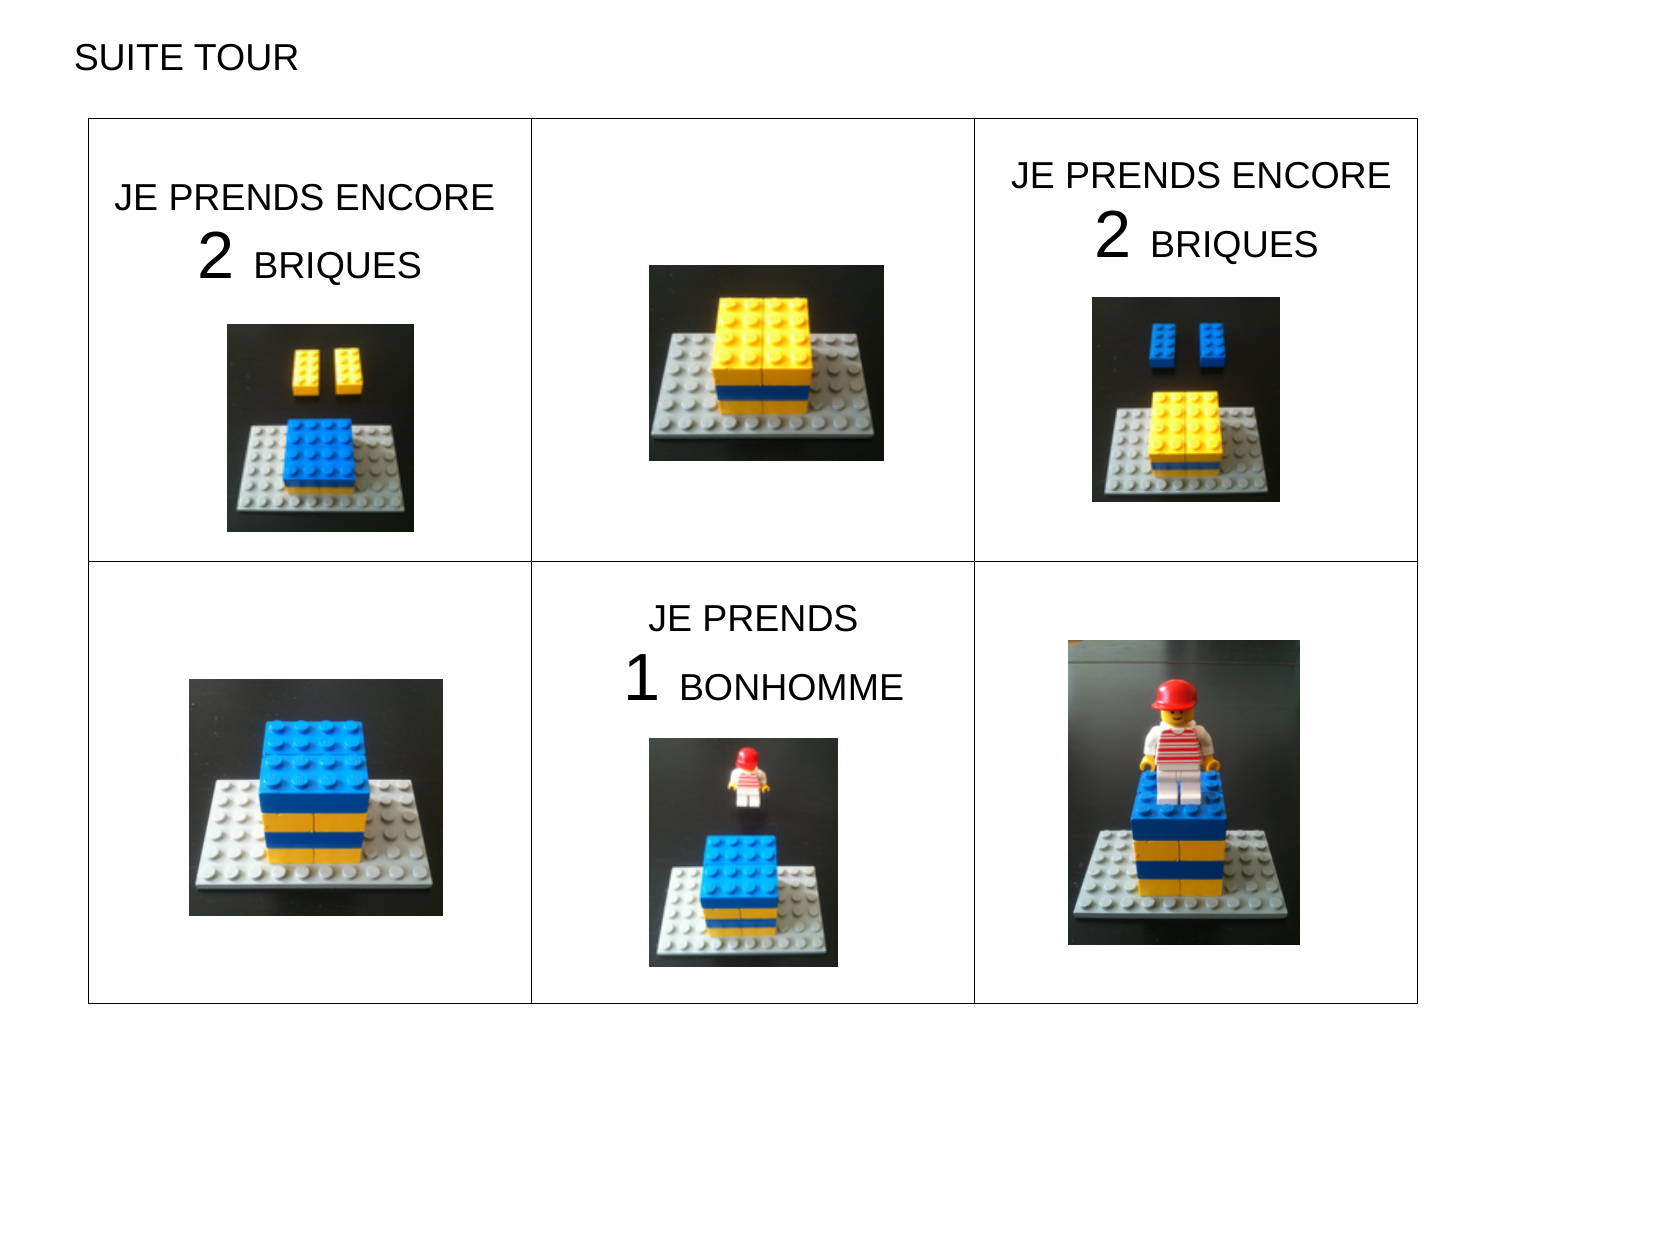

SUITE TOUR
JE PRENDS ENCORE
2 BRIQUES
JE PRENDS ENCORE
2 BRIQUES
JE PRENDS
1 BONHOMME